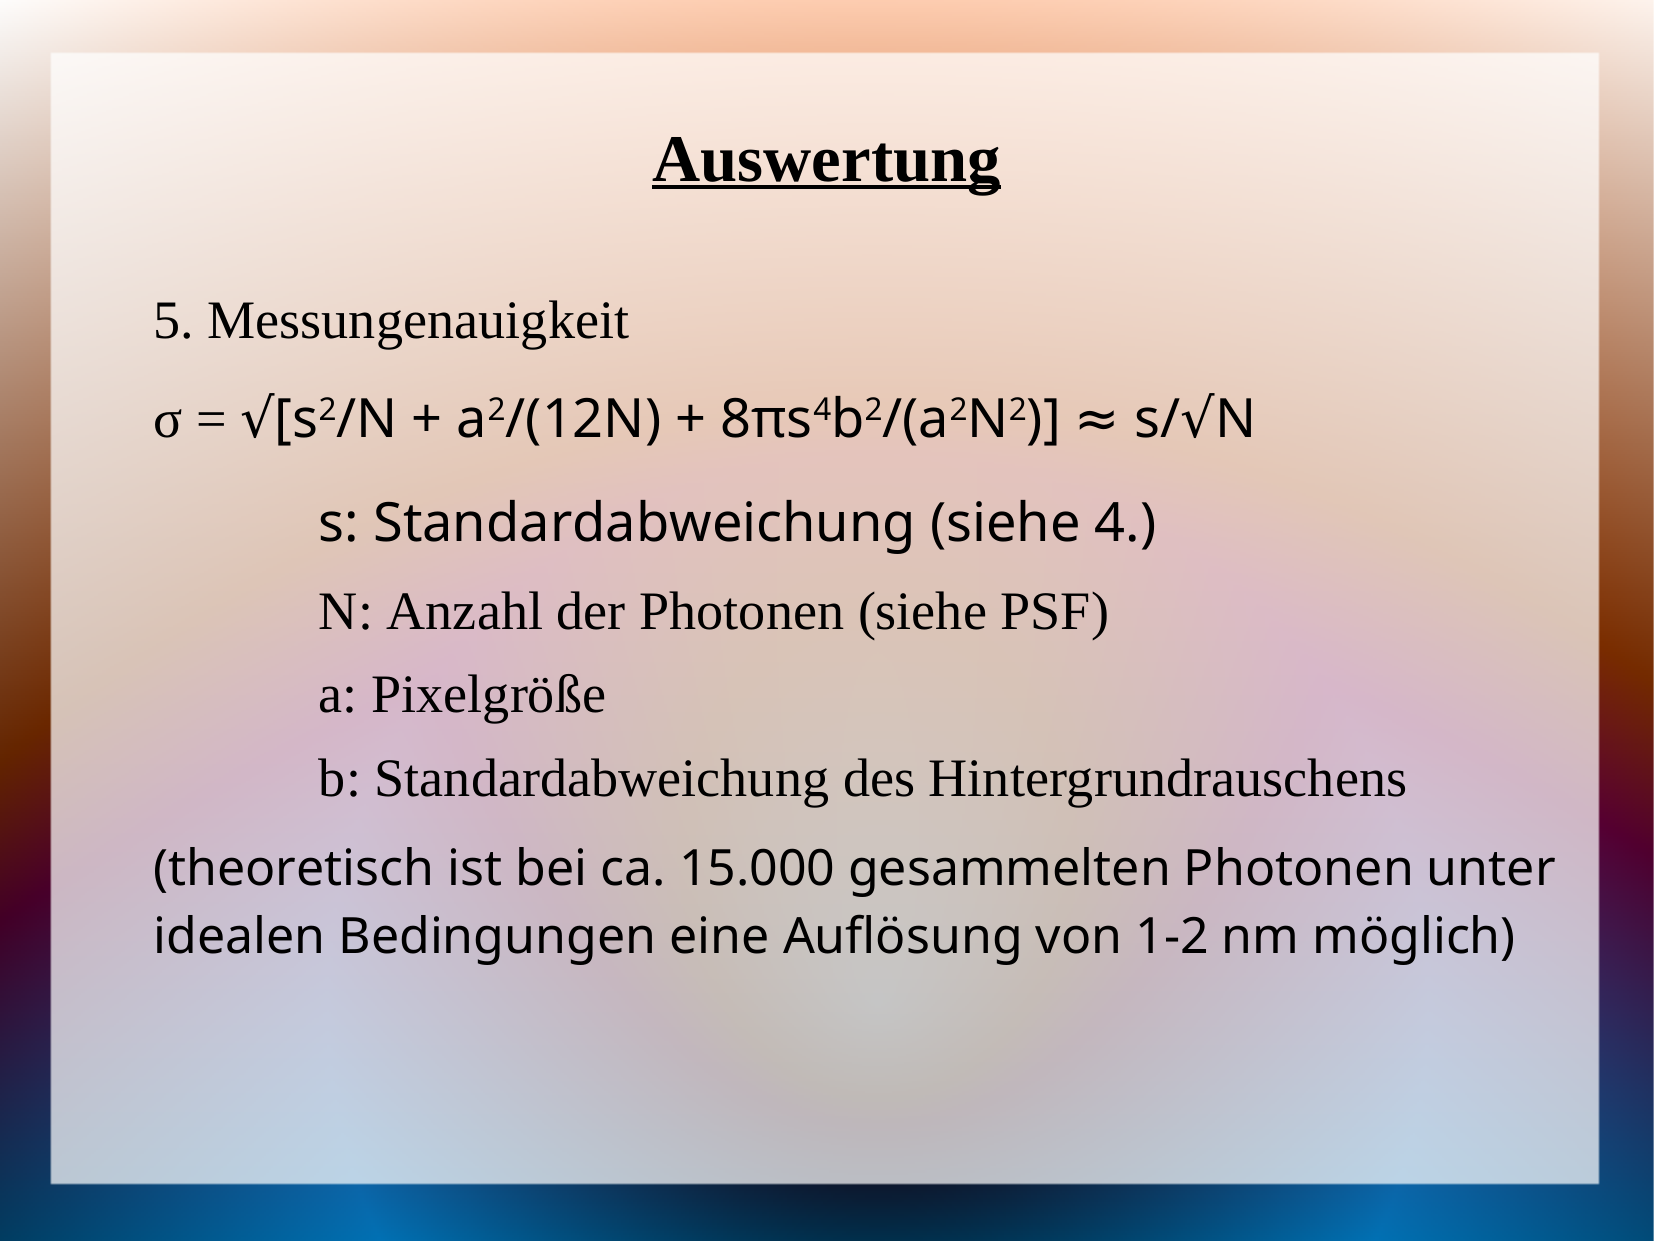

# Auswertung
5. Messungenauigkeit
σ = √[s2/N + a2/(12N) + 8πs4b2/(a2N2)] ≈ s/√N
s: Standardabweichung (siehe 4.)
N: Anzahl der Photonen (siehe PSF)
a: Pixelgröße
b: Standardabweichung des Hintergrundrauschens
(theoretisch ist bei ca. 15.000 gesammelten Photonen unter idealen Bedingungen eine Auflösung von 1-2 nm möglich)